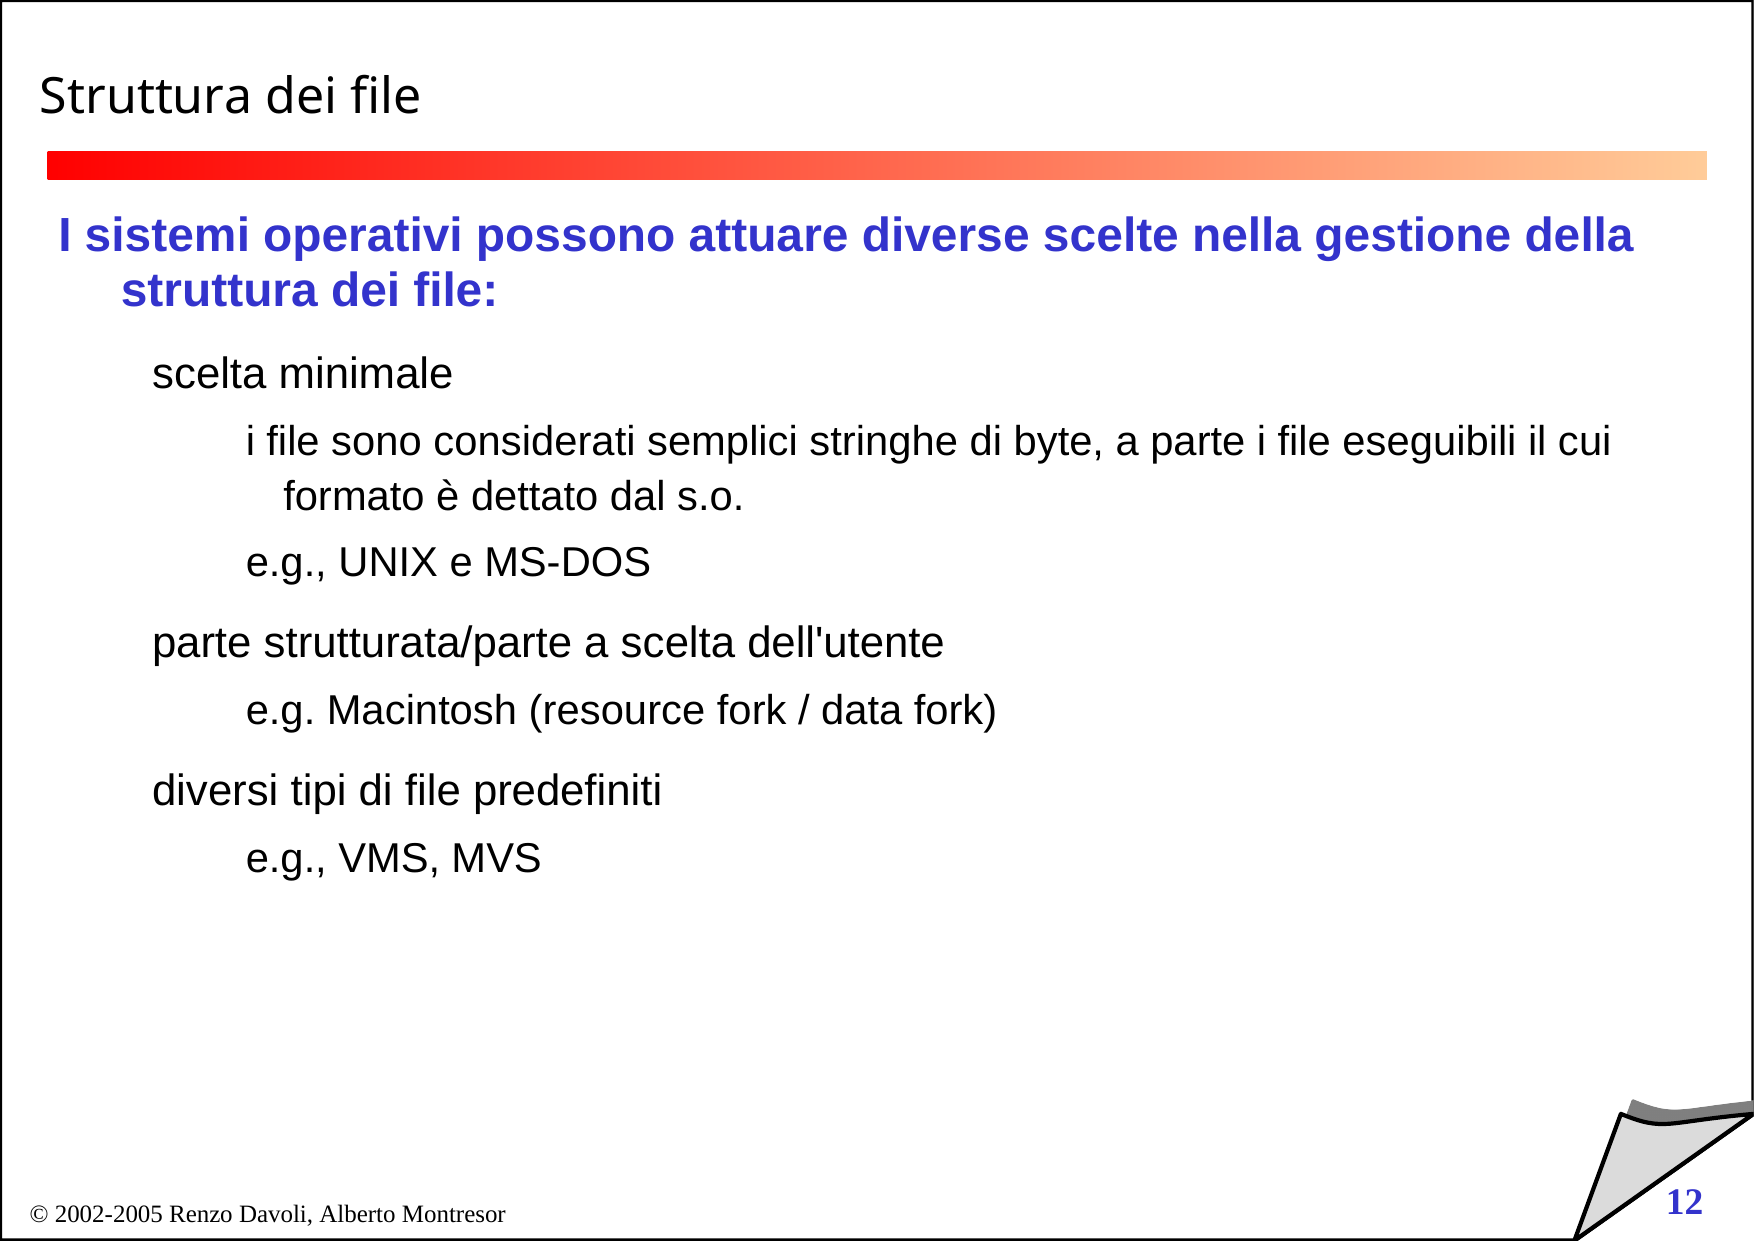

# Struttura dei file
I sistemi operativi possono attuare diverse scelte nella gestione della struttura dei file:
scelta minimale
i file sono considerati semplici stringhe di byte, a parte i file eseguibili il cui formato è dettato dal s.o.
e.g., UNIX e MS-DOS
parte strutturata/parte a scelta dell'utente
e.g. Macintosh (resource fork / data fork)
diversi tipi di file predefiniti
e.g., VMS, MVS